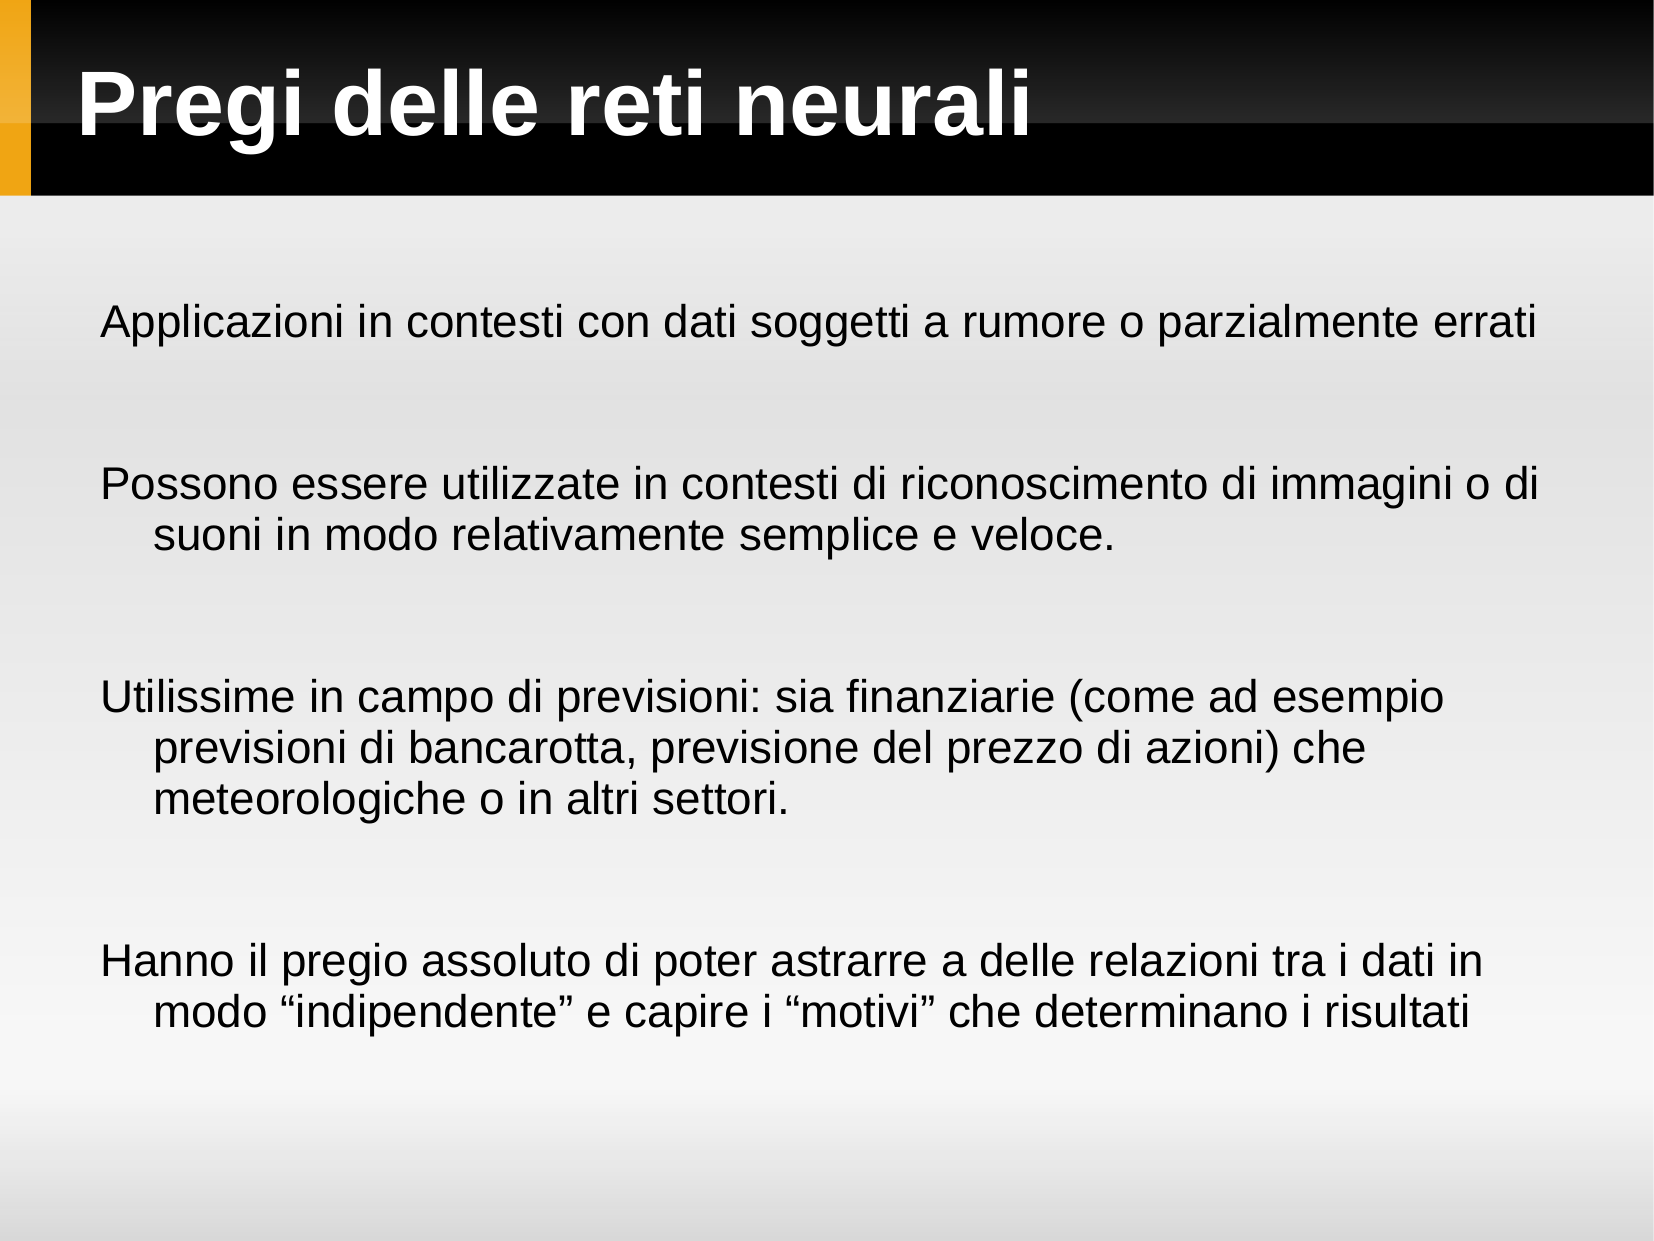

# Pregi delle reti neurali
Applicazioni in contesti con dati soggetti a rumore o parzialmente errati
Possono essere utilizzate in contesti di riconoscimento di immagini o di suoni in modo relativamente semplice e veloce.
Utilissime in campo di previsioni: sia finanziarie (come ad esempio previsioni di bancarotta, previsione del prezzo di azioni) che meteorologiche o in altri settori.
Hanno il pregio assoluto di poter astrarre a delle relazioni tra i dati in modo “indipendente” e capire i “motivi” che determinano i risultati